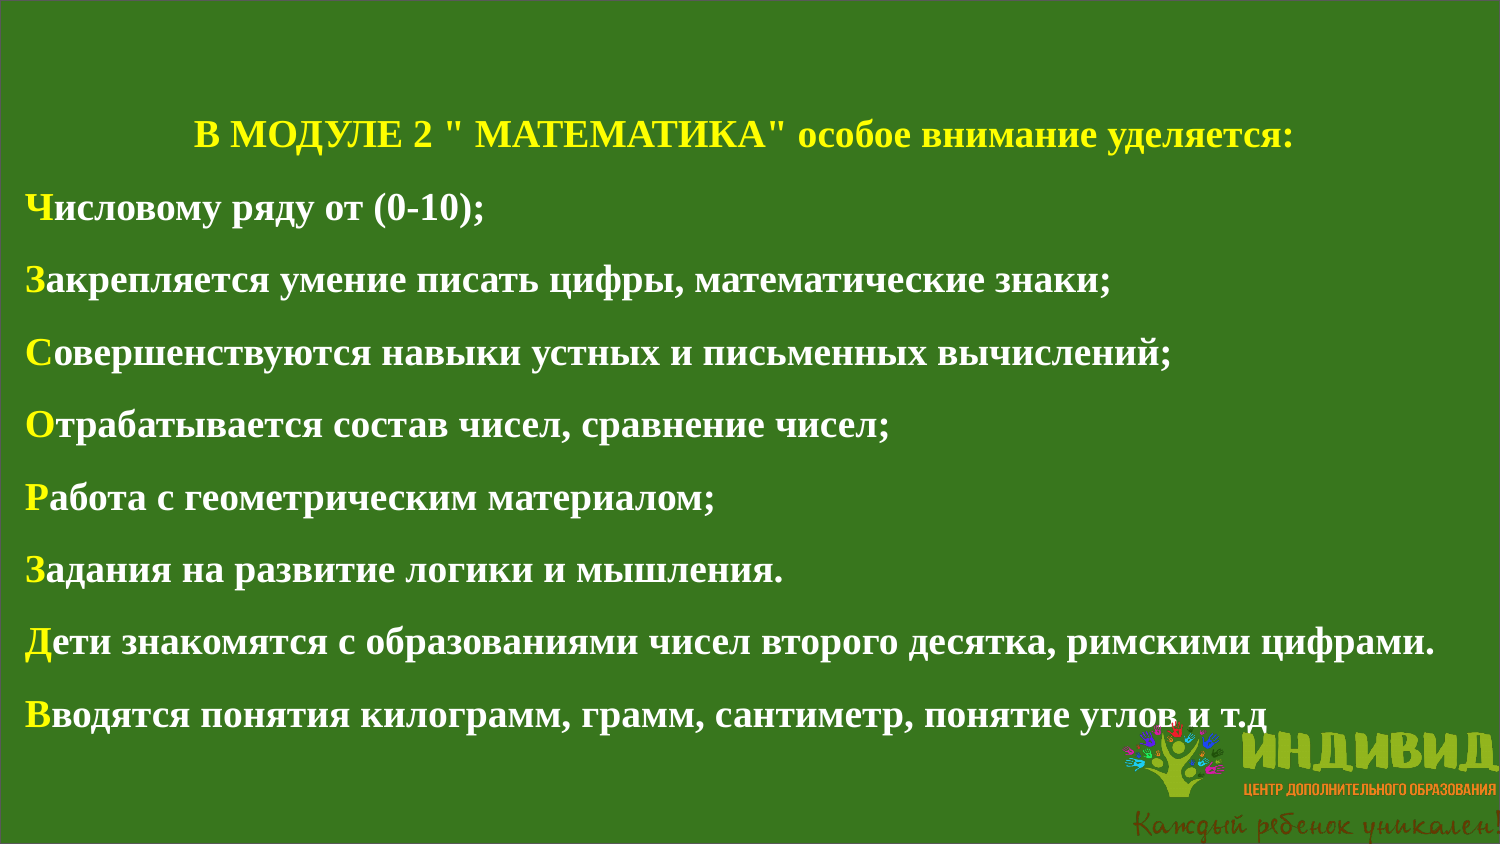

В МОДУЛЕ 2 " МАТЕМАТИКА" особое внимание уделяется:
 Числовому ряду от (0-10);
 Закрепляется умение писать цифры, математические знаки;
 Совершенствуются навыки устных и письменных вычислений;
 Отрабатывается состав чисел, сравнение чисел;
 Работа с геометрическим материалом;
 Задания на развитие логики и мышления.
 Дети знакомятся с образованиями чисел второго десятка, римскими цифрами.
 Вводятся понятия килограмм, грамм, сантиметр, понятие углов и т.д